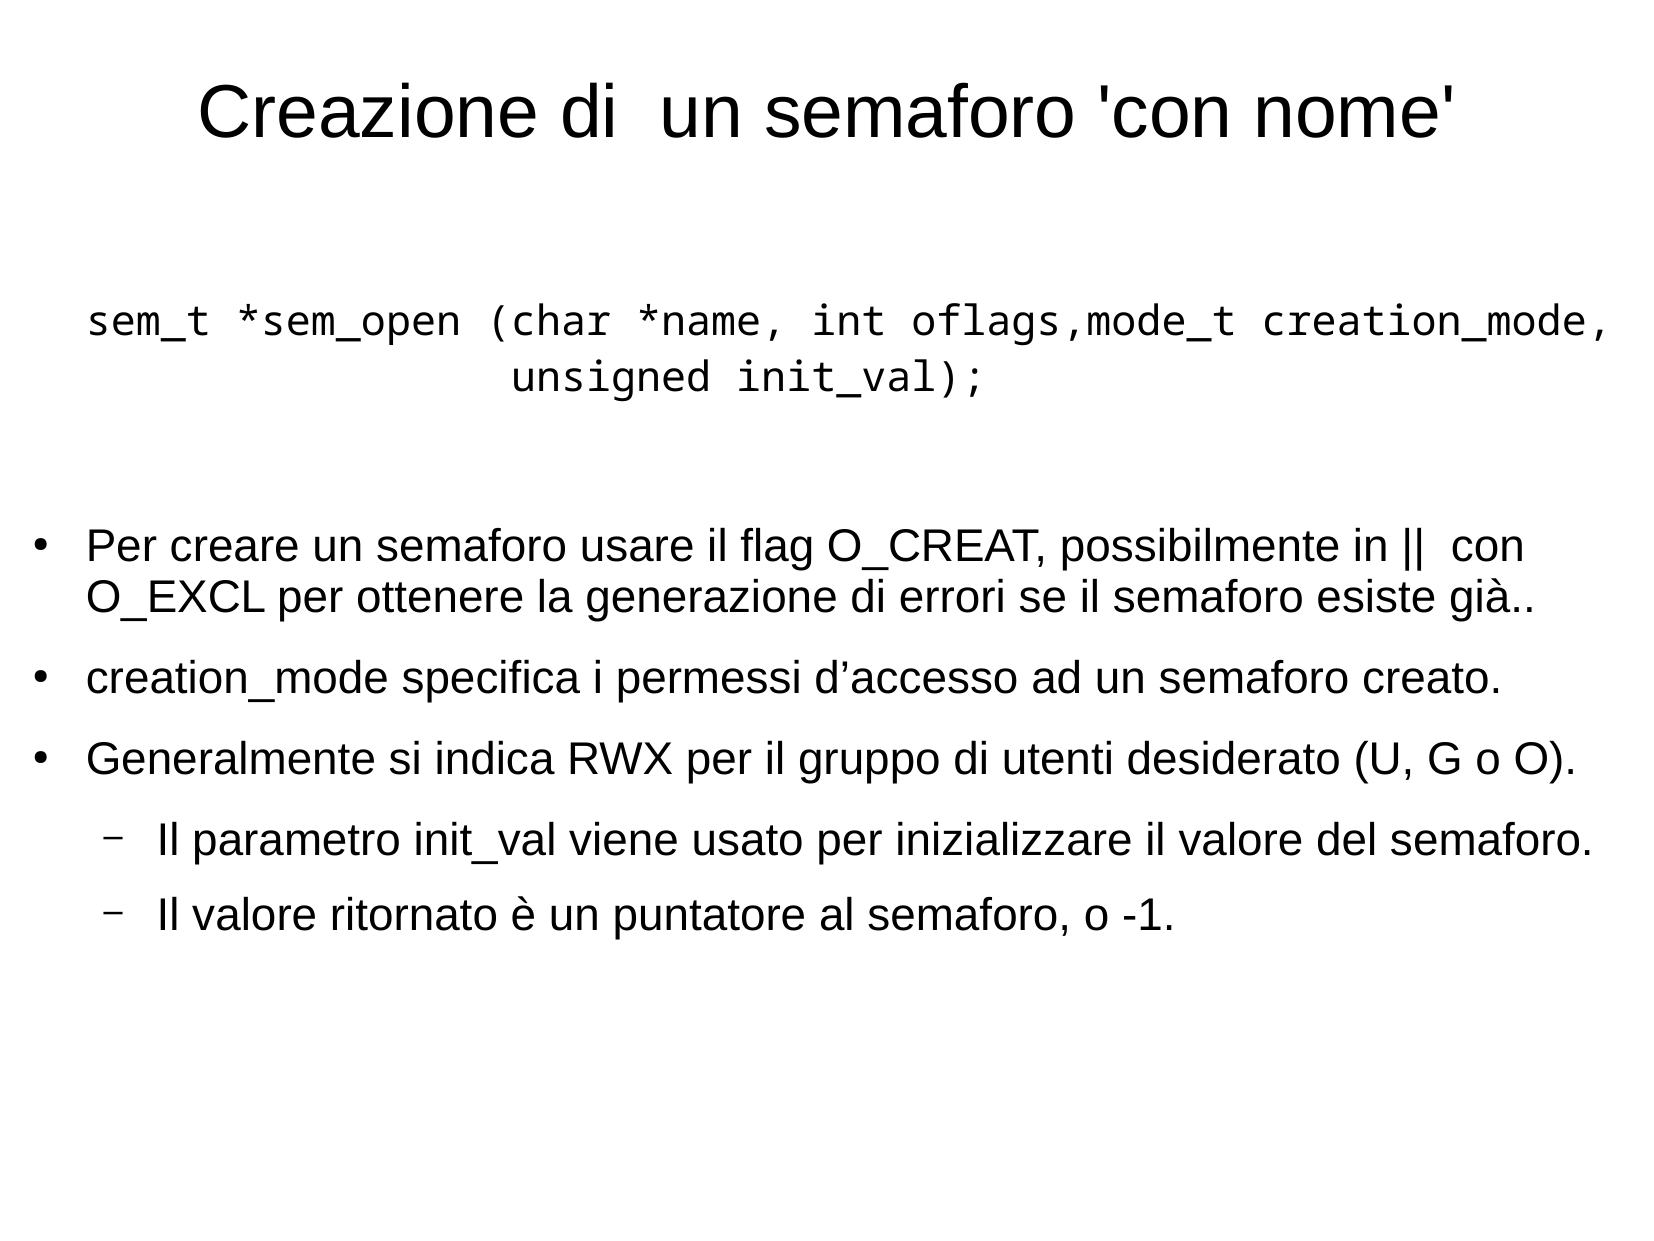

# Creazione di un semaforo 'con nome'
sem_t *sem_open (char *name, int oflags,mode_t creation_mode, unsigned init_val);
Per creare un semaforo usare il flag O_CREAT, possibilmente in || con O_EXCL per ottenere la generazione di errori se il semaforo esiste già..
creation_mode specifica i permessi d’accesso ad un semaforo creato.
Generalmente si indica RWX per il gruppo di utenti desiderato (U, G o O).
Il parametro init_val viene usato per inizializzare il valore del semaforo.
Il valore ritornato è un puntatore al semaforo, o -1.